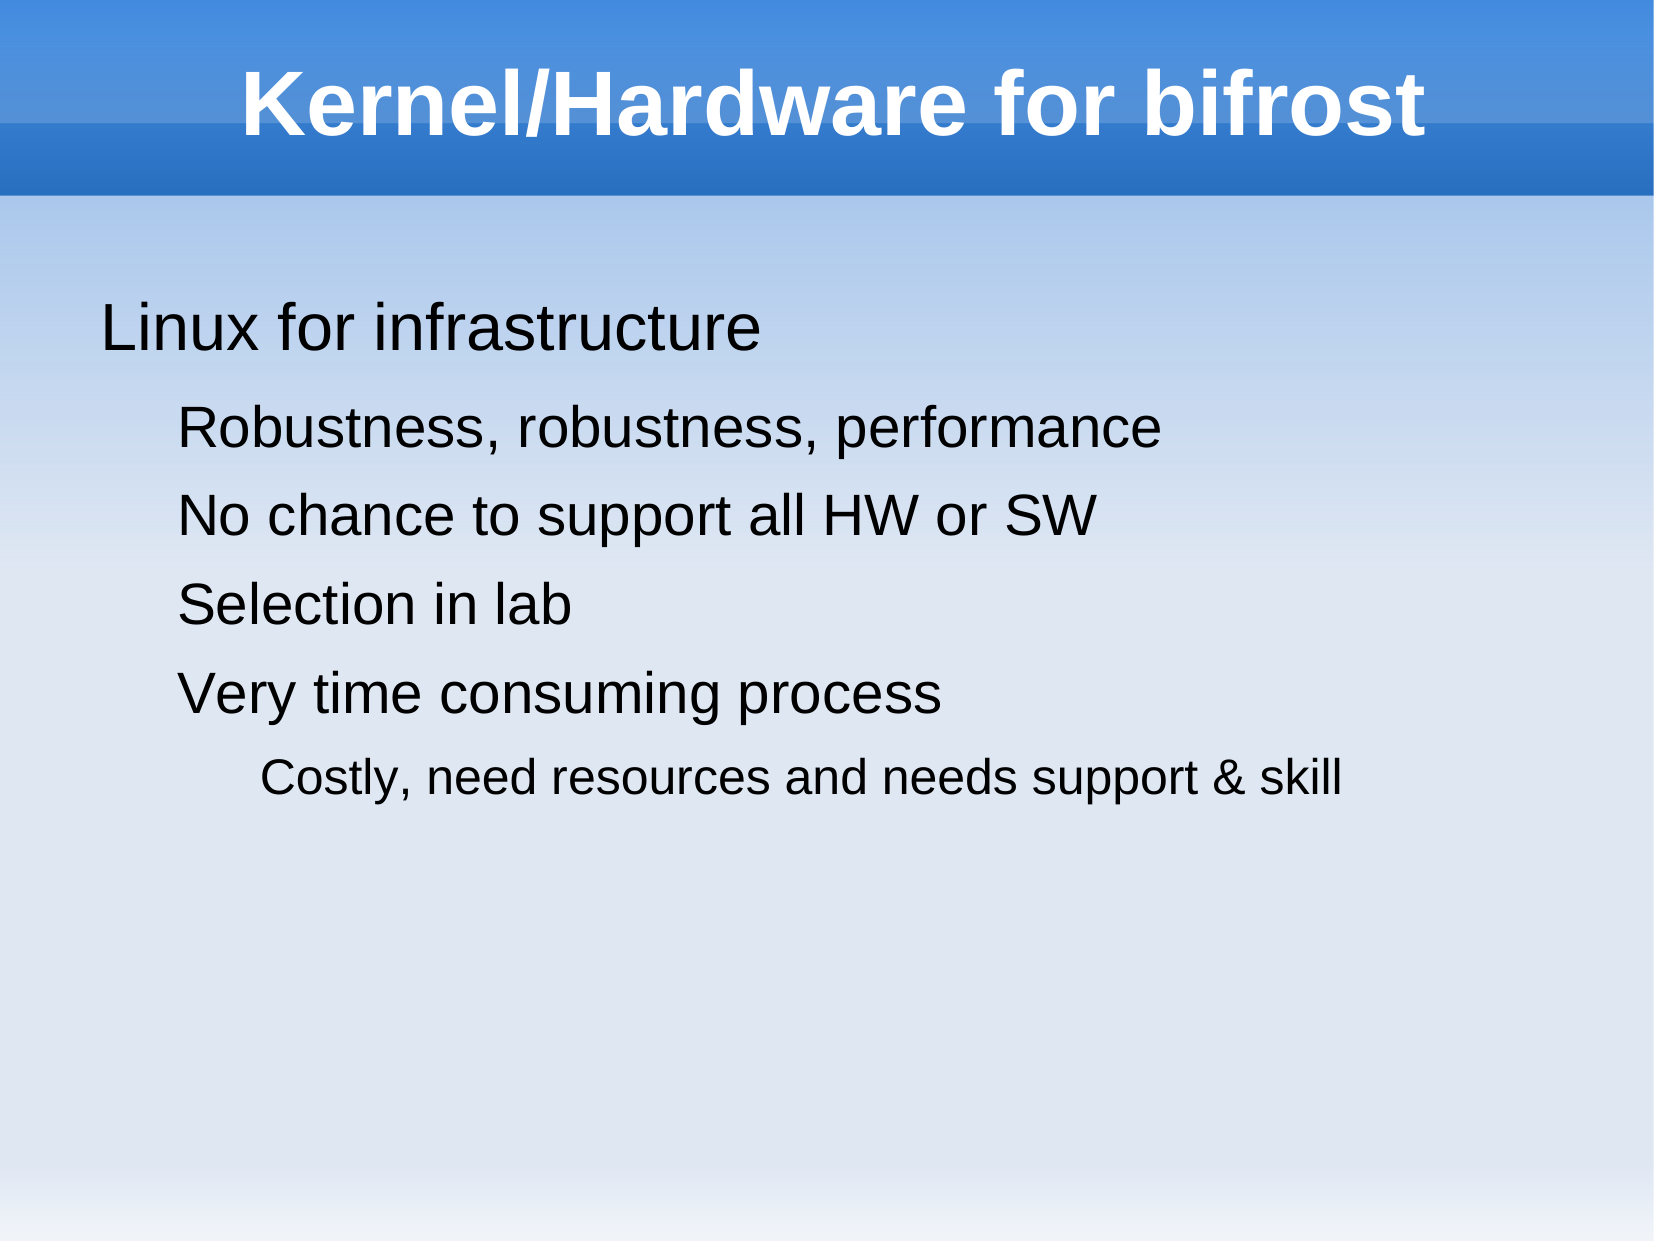

# Kernel/Hardware for bifrost
Linux for infrastructure
Robustness, robustness, performance
No chance to support all HW or SW
Selection in lab
Very time consuming process
Costly, need resources and needs support & skill